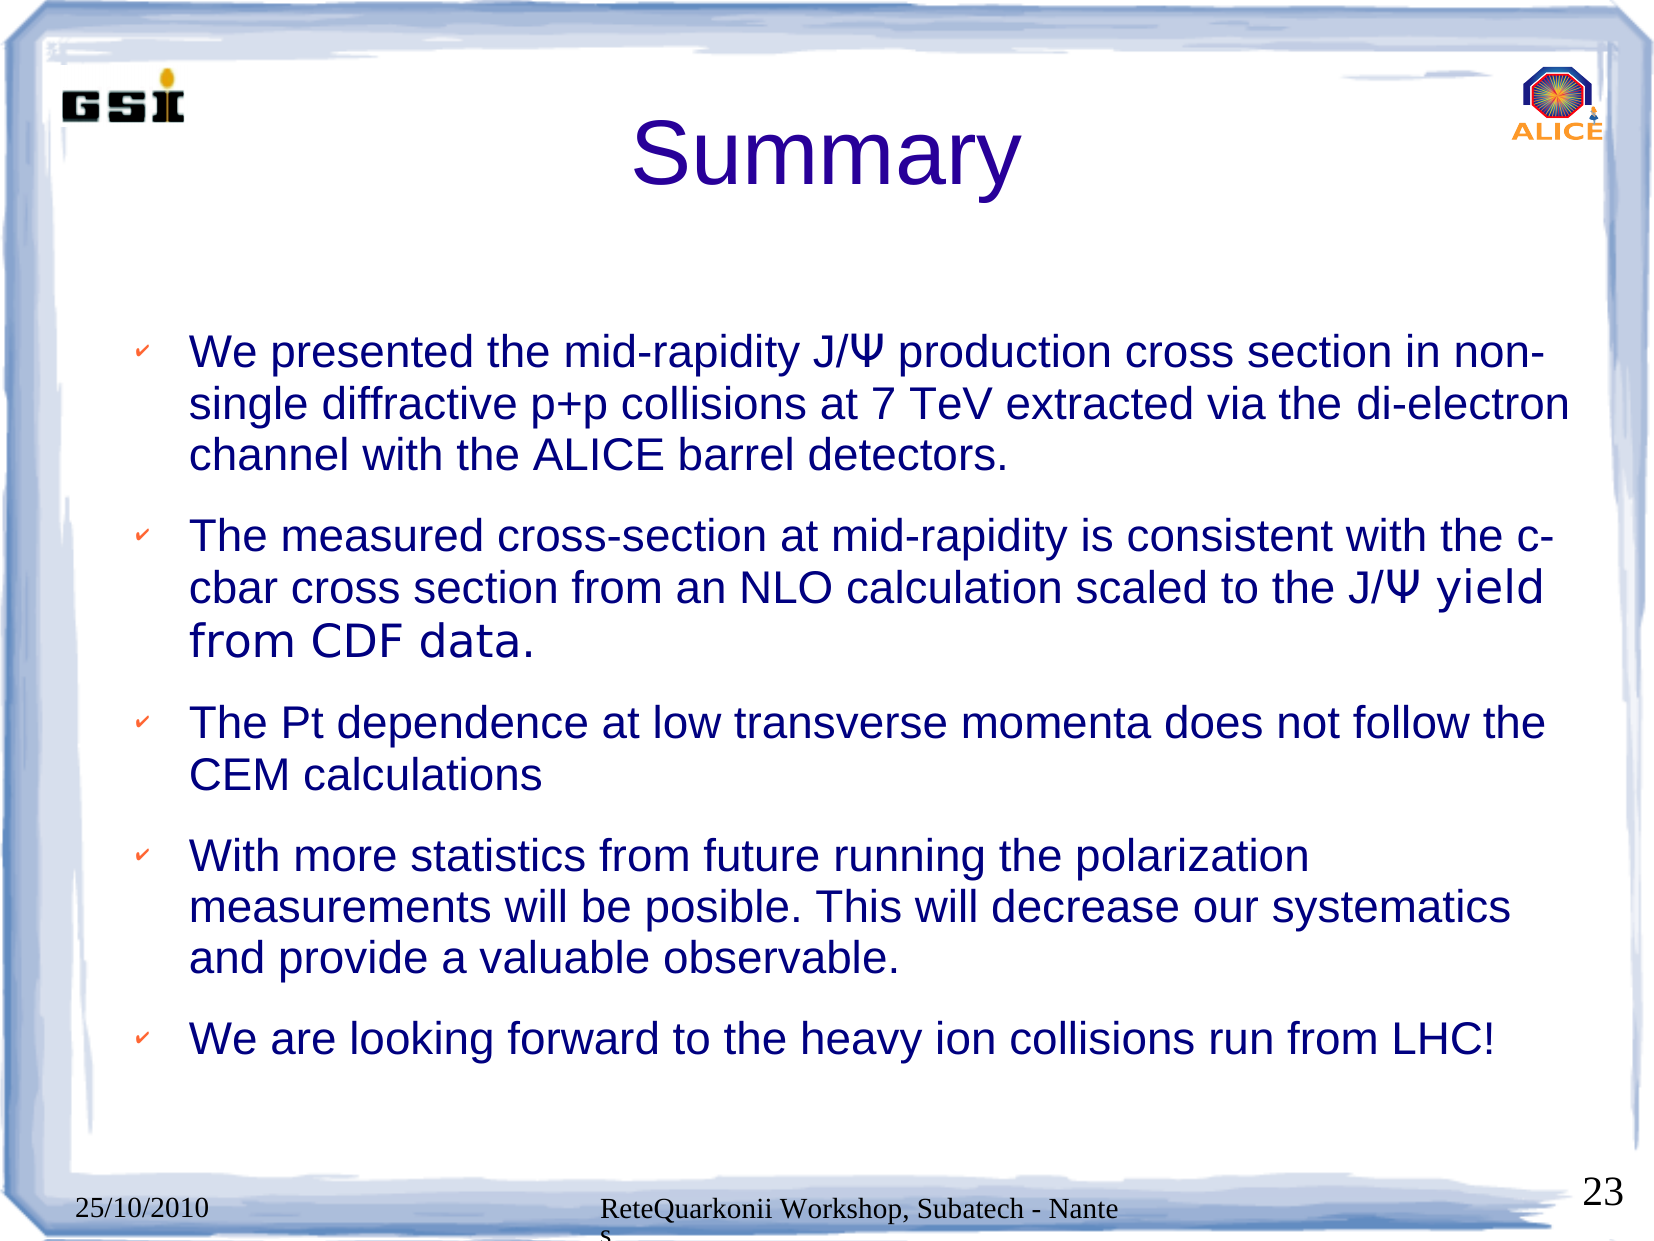

# Summary
We presented the mid-rapidity J/Ψ production cross section in non-single diffractive p+p collisions at 7 TeV extracted via the di-electron channel with the ALICE barrel detectors.
The measured cross-section at mid-rapidity is consistent with the c-cbar cross section from an NLO calculation scaled to the J/Ψ yield from CDF data.
The Pt dependence at low transverse momenta does not follow the CEM calculations
With more statistics from future running the polarization measurements will be posible. This will decrease our systematics and provide a valuable observable.
We are looking forward to the heavy ion collisions run from LHC!
23
25/10/2010
ReteQuarkonii Workshop, Subatech - Nantes